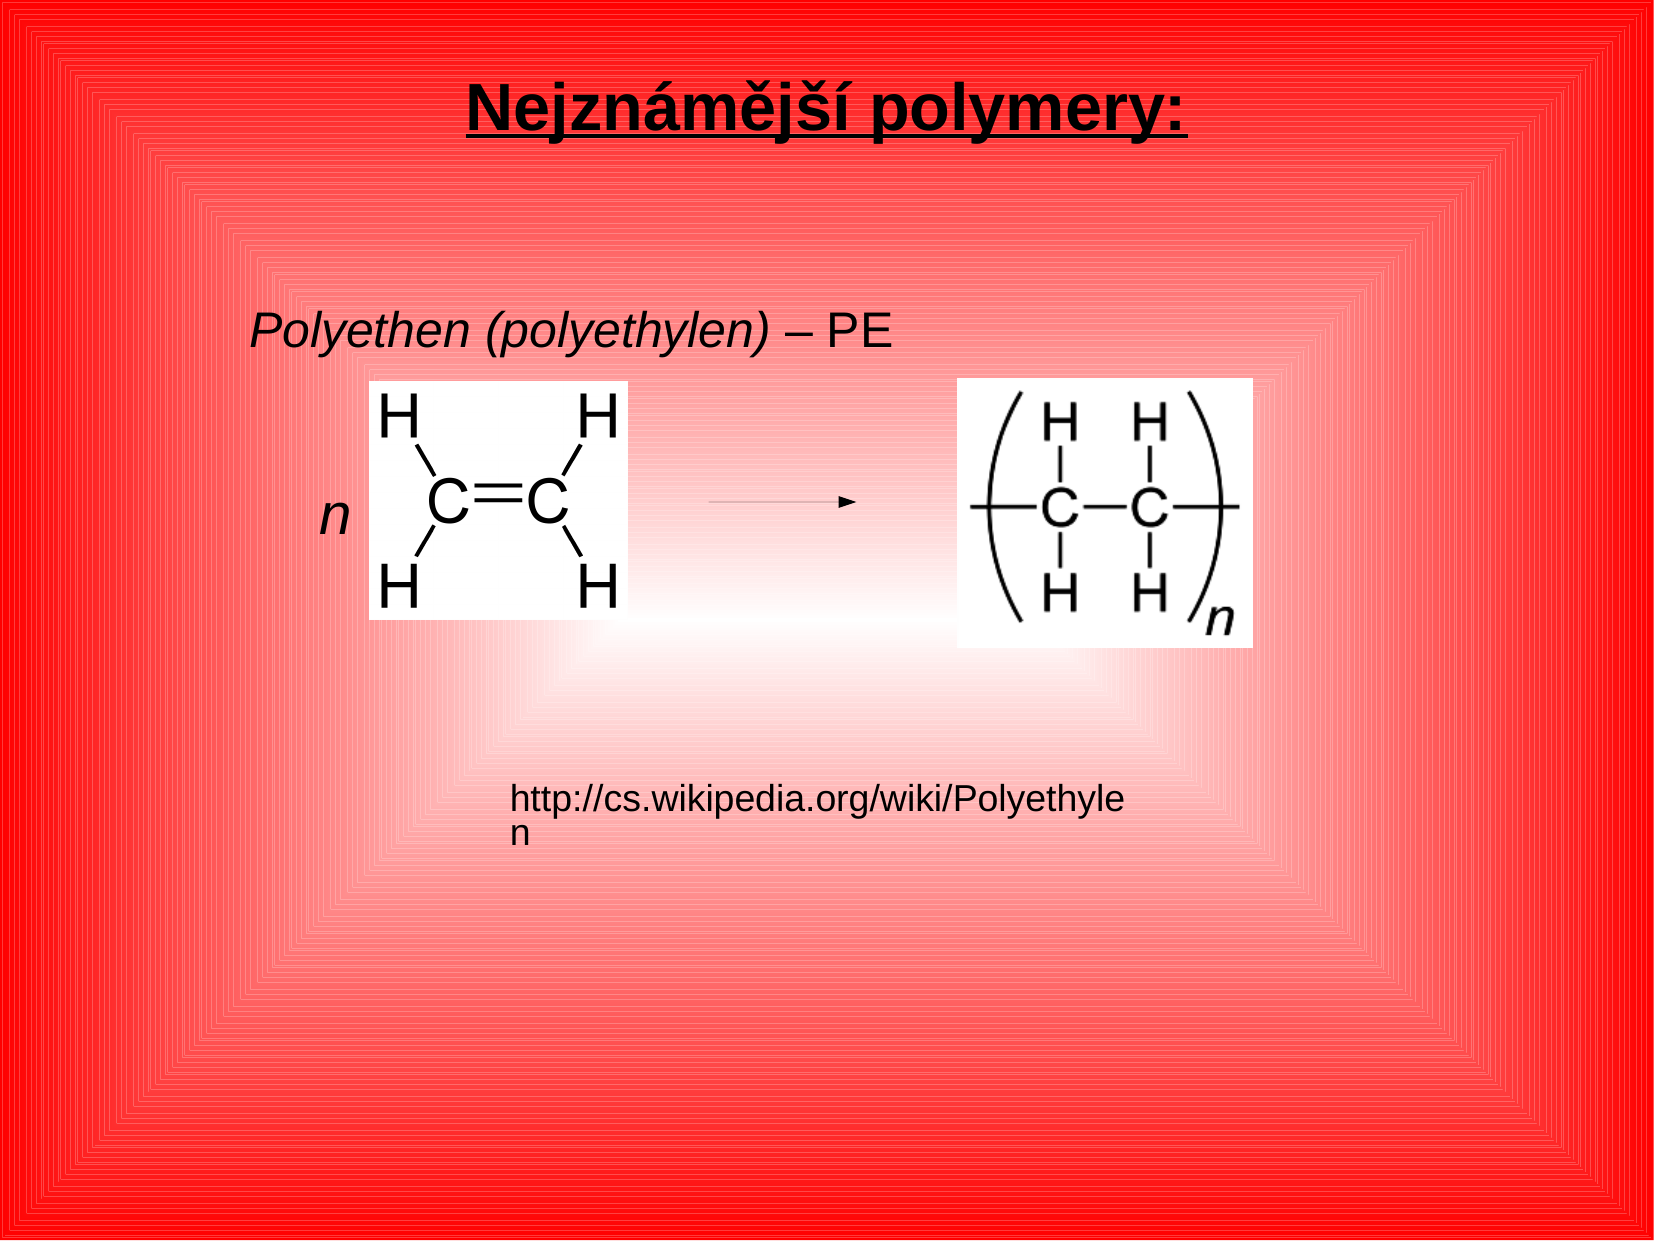

# Nejznámější polymery:
 Polyethen (polyethylen) – PE
 n
http://cs.wikipedia.org/wiki/Polyethylen